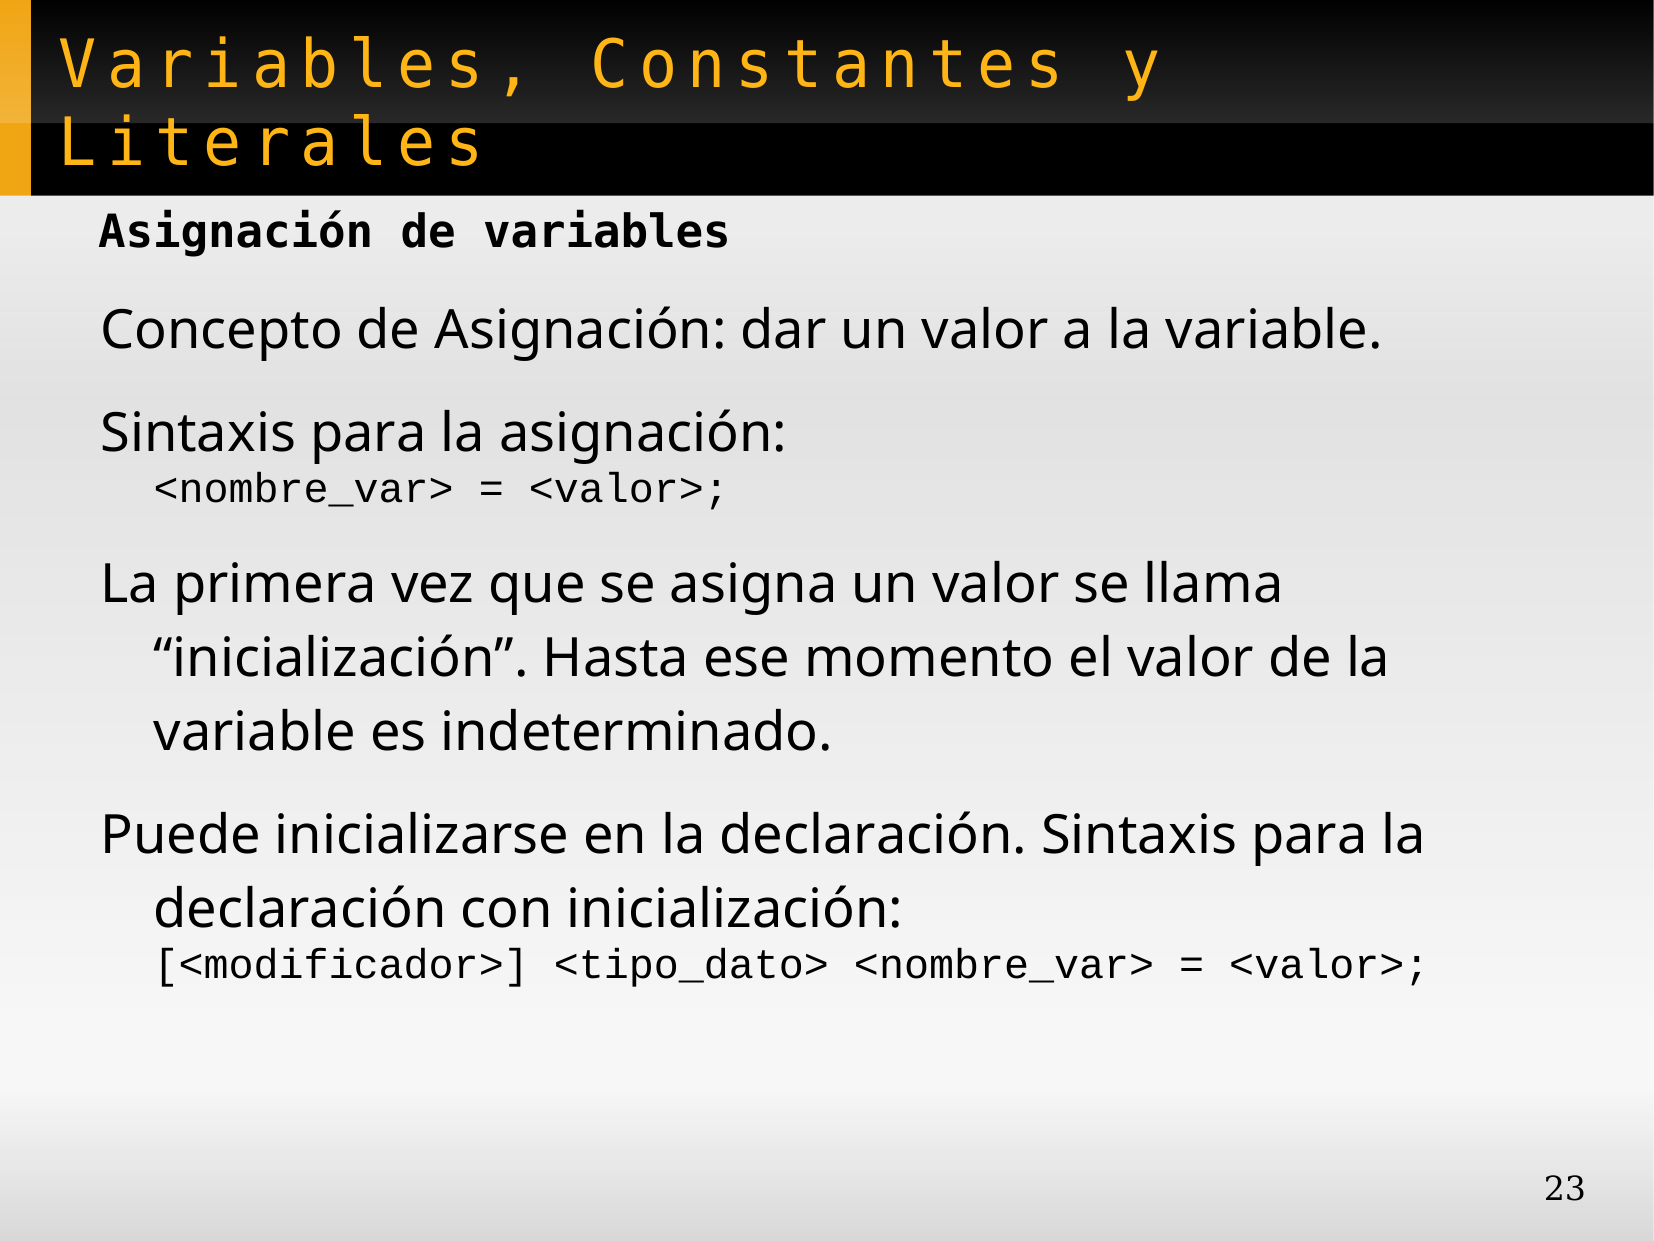

# Variables, Constantes y Literales
Asignación de variables
Concepto de Asignación: dar un valor a la variable.
Sintaxis para la asignación:
<nombre_var> = <valor>;
La primera vez que se asigna un valor se llama “inicialización”. Hasta ese momento el valor de la variable es indeterminado.
Puede inicializarse en la declaración. Sintaxis para la declaración con inicialización:
[<modificador>] <tipo_dato> <nombre_var> = <valor>;
23